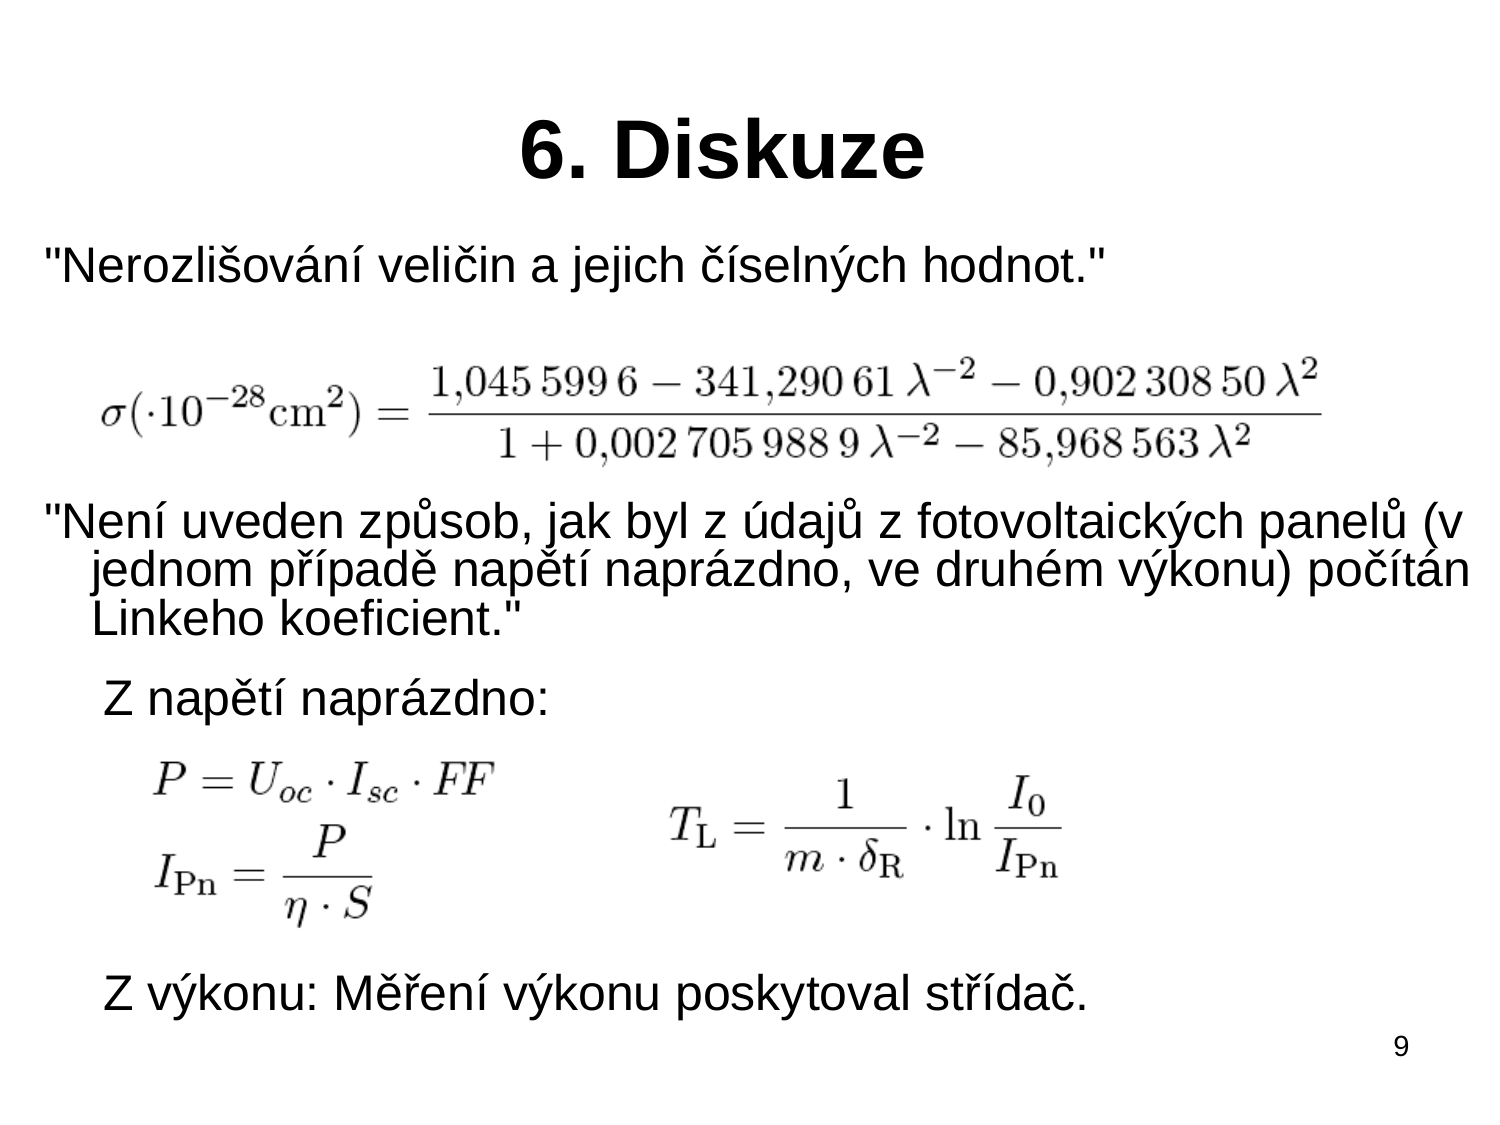

# 6. Diskuze
"Nerozlišování veličin a jejich číselných hodnot."
"Není uveden způsob, jak byl z údajů z fotovoltaických panelů (v jednom případě napětí naprázdno, ve druhém výkonu) počítán Linkeho koeficient."
Z napětí naprázdno:
Z výkonu: Měření výkonu poskytoval střídač.
9